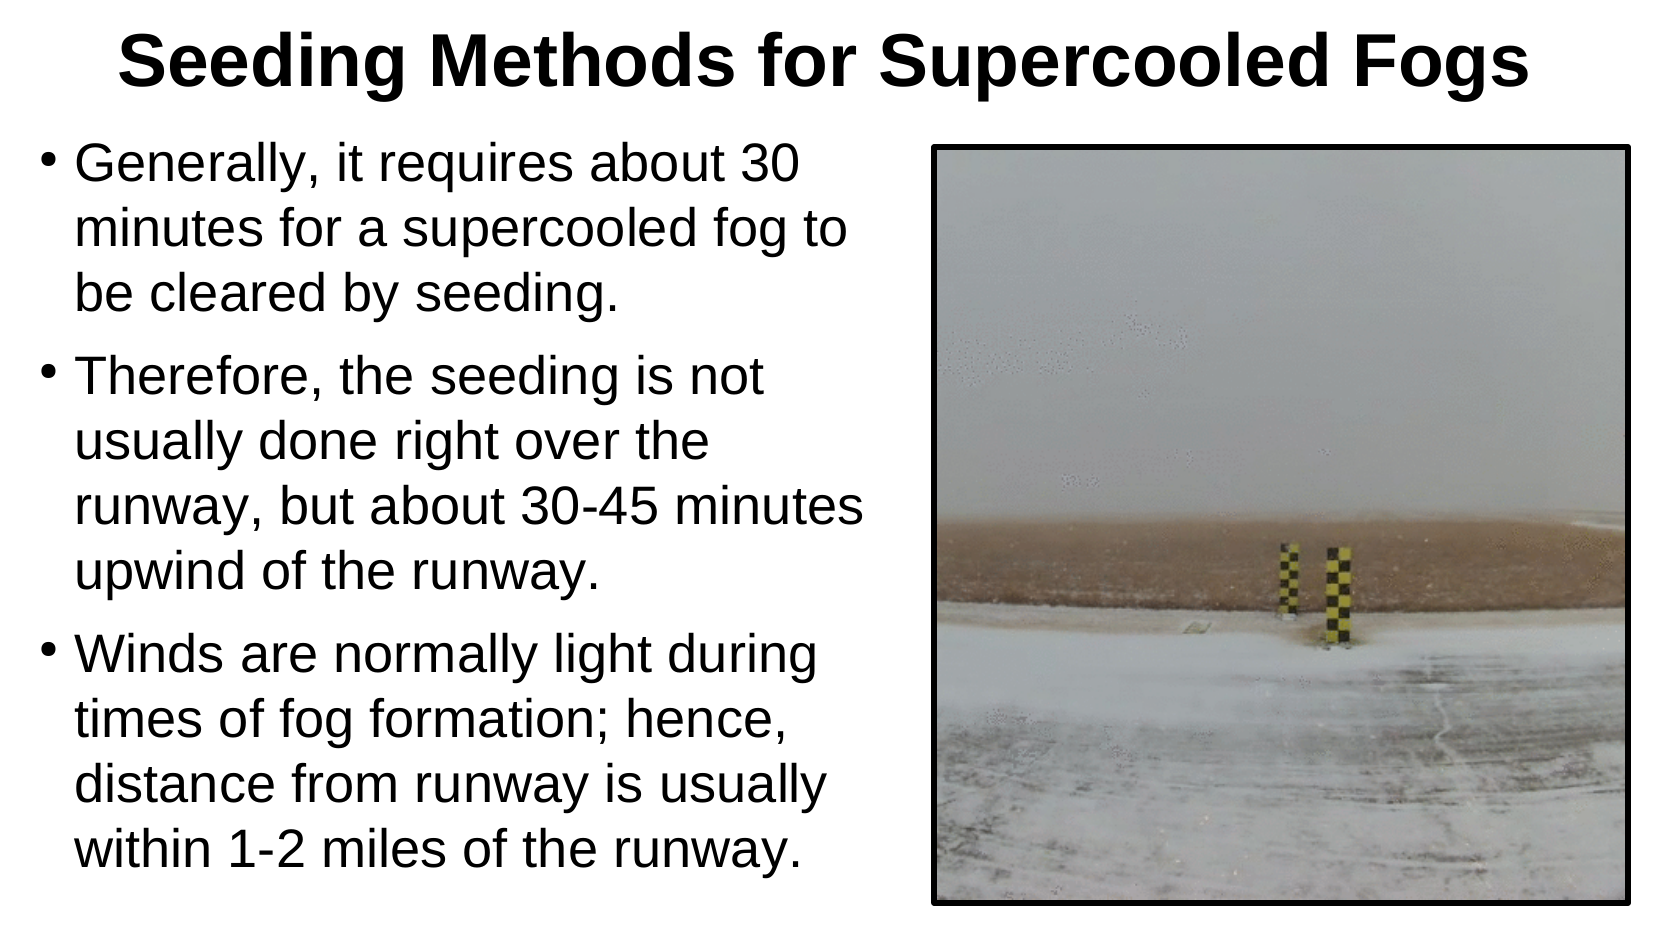

# Seeding Methods for Supercooled Fogs
Generally, it requires about 30 minutes for a supercooled fog to be cleared by seeding.
Therefore, the seeding is not usually done right over the runway, but about 30-45 minutes upwind of the runway.
Winds are normally light during times of fog formation; hence, distance from runway is usually within 1-2 miles of the runway.